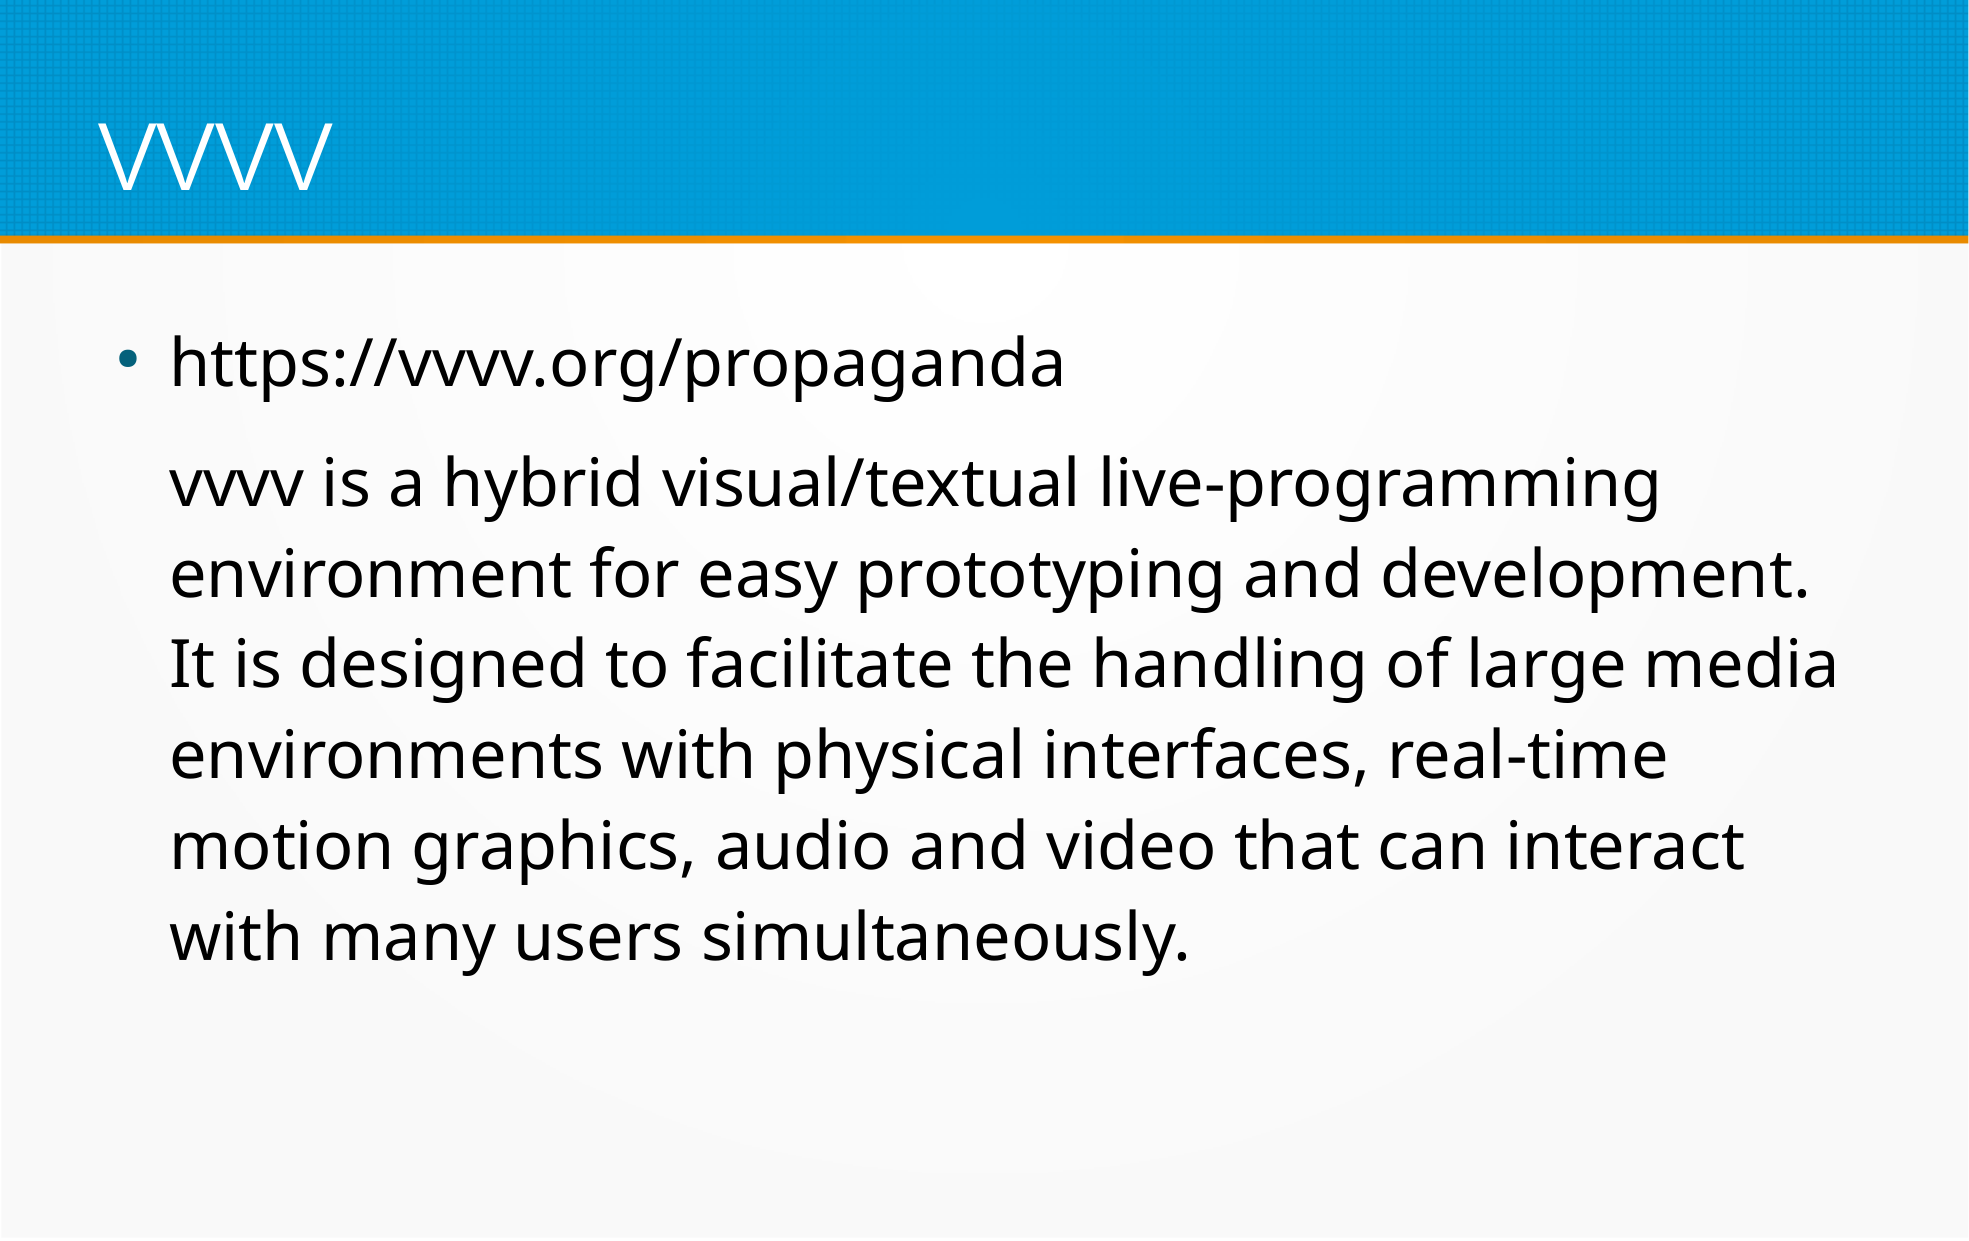

# vvvv
https://vvvv.org/propaganda
vvvv is a hybrid visual/textual live-programming environment for easy prototyping and development. It is designed to facilitate the handling of large media environments with physical interfaces, real-time motion graphics, audio and video that can interact with many users simultaneously.